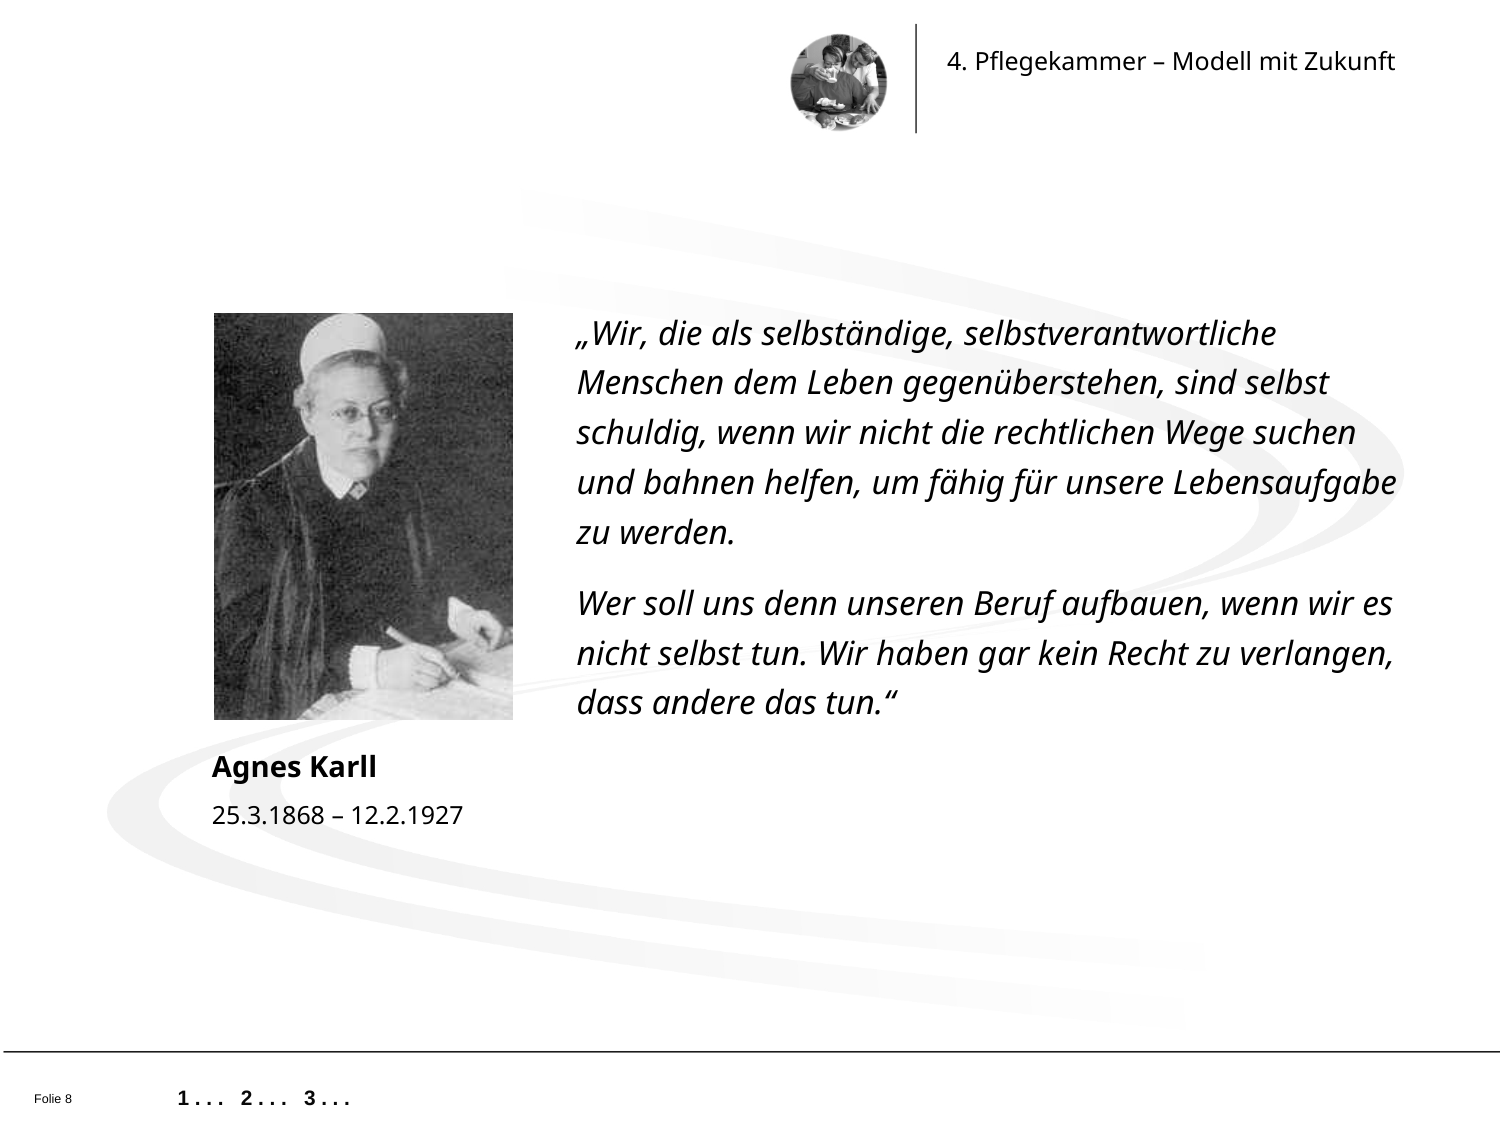

4. Pflegekammer – Modell mit Zukunft
„Wir, die als selbständige, selbstverantwortliche Menschen dem Leben gegenüberstehen, sind selbst schuldig, wenn wir nicht die rechtlichen Wege suchen und bahnen helfen, um fähig für unsere Lebensaufgabe zu werden.
Wer soll uns denn unseren Beruf aufbauen, wenn wir es nicht selbst tun. Wir haben gar kein Recht zu verlangen, dass andere das tun.“
Agnes Karll
25.3.1868 – 12.2.1927
1 . . . 2 . . . 3 . . .
Folie